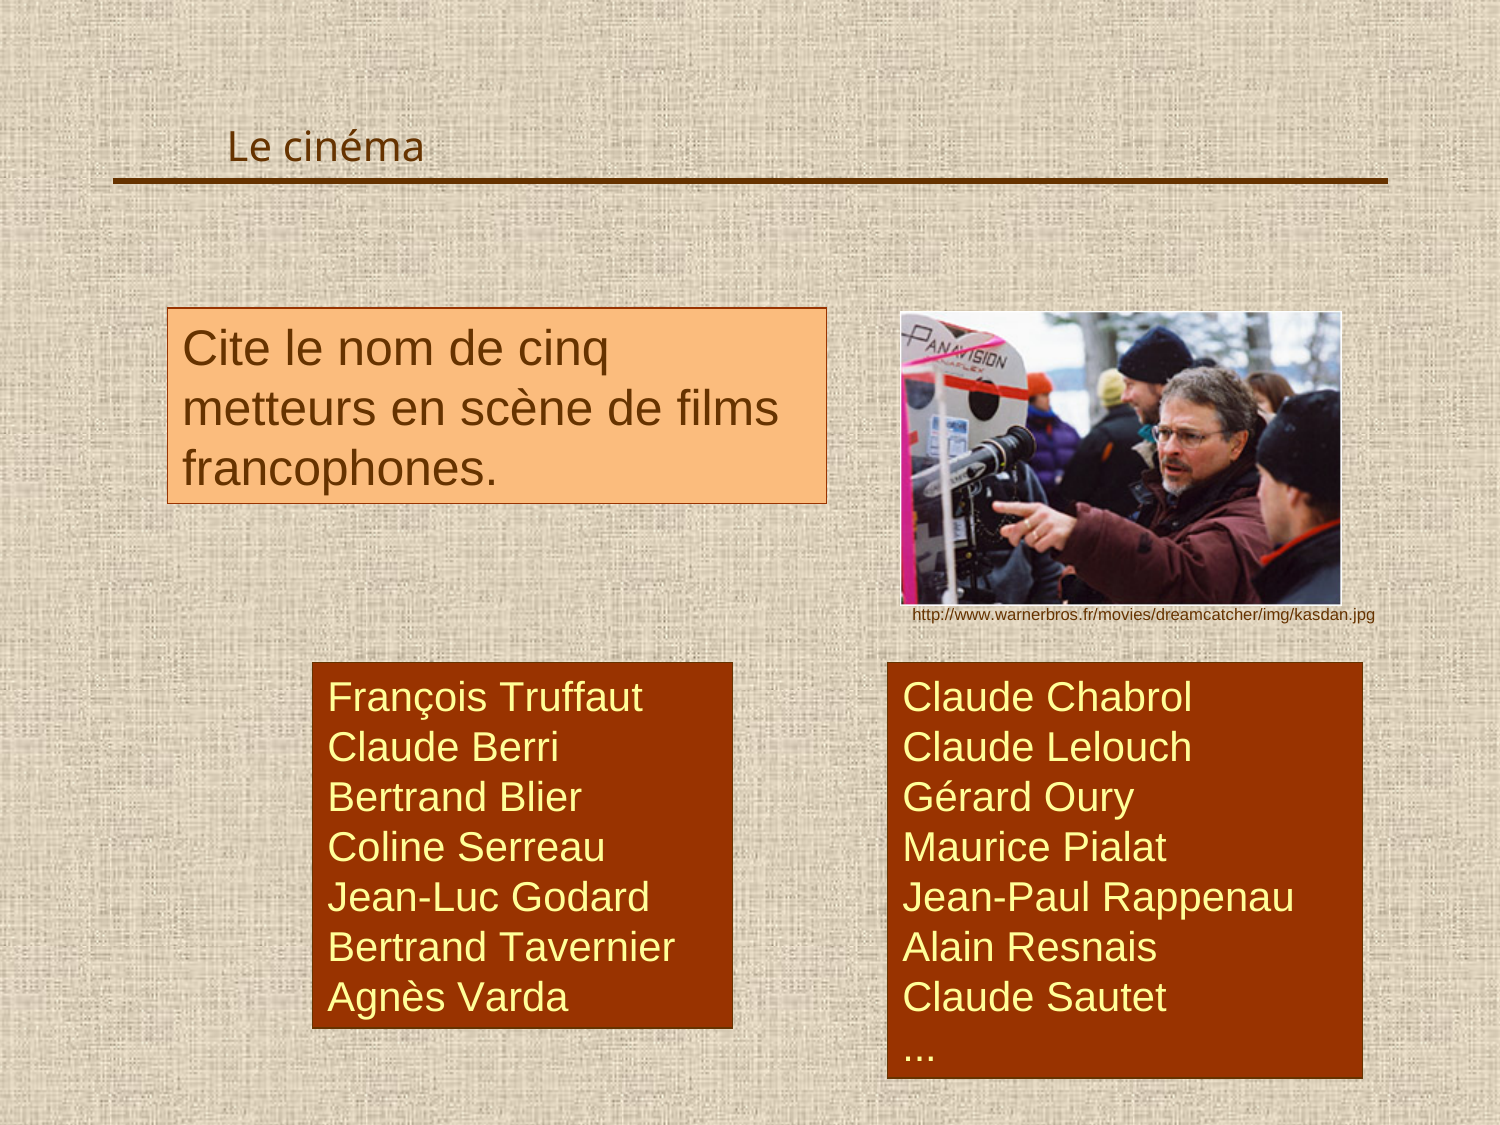

Le cinéma
Cite le nom de cinq metteurs en scène de films francophones.
http://www.warnerbros.fr/movies/dreamcatcher/img/kasdan.jpg
François Truffaut
Claude Berri
Bertrand Blier
Coline Serreau
Jean-Luc Godard
Bertrand Tavernier
Agnès Varda
Claude Chabrol
Claude Lelouch
Gérard Oury
Maurice Pialat
Jean-Paul Rappenau
Alain Resnais
Claude Sautet
...
9